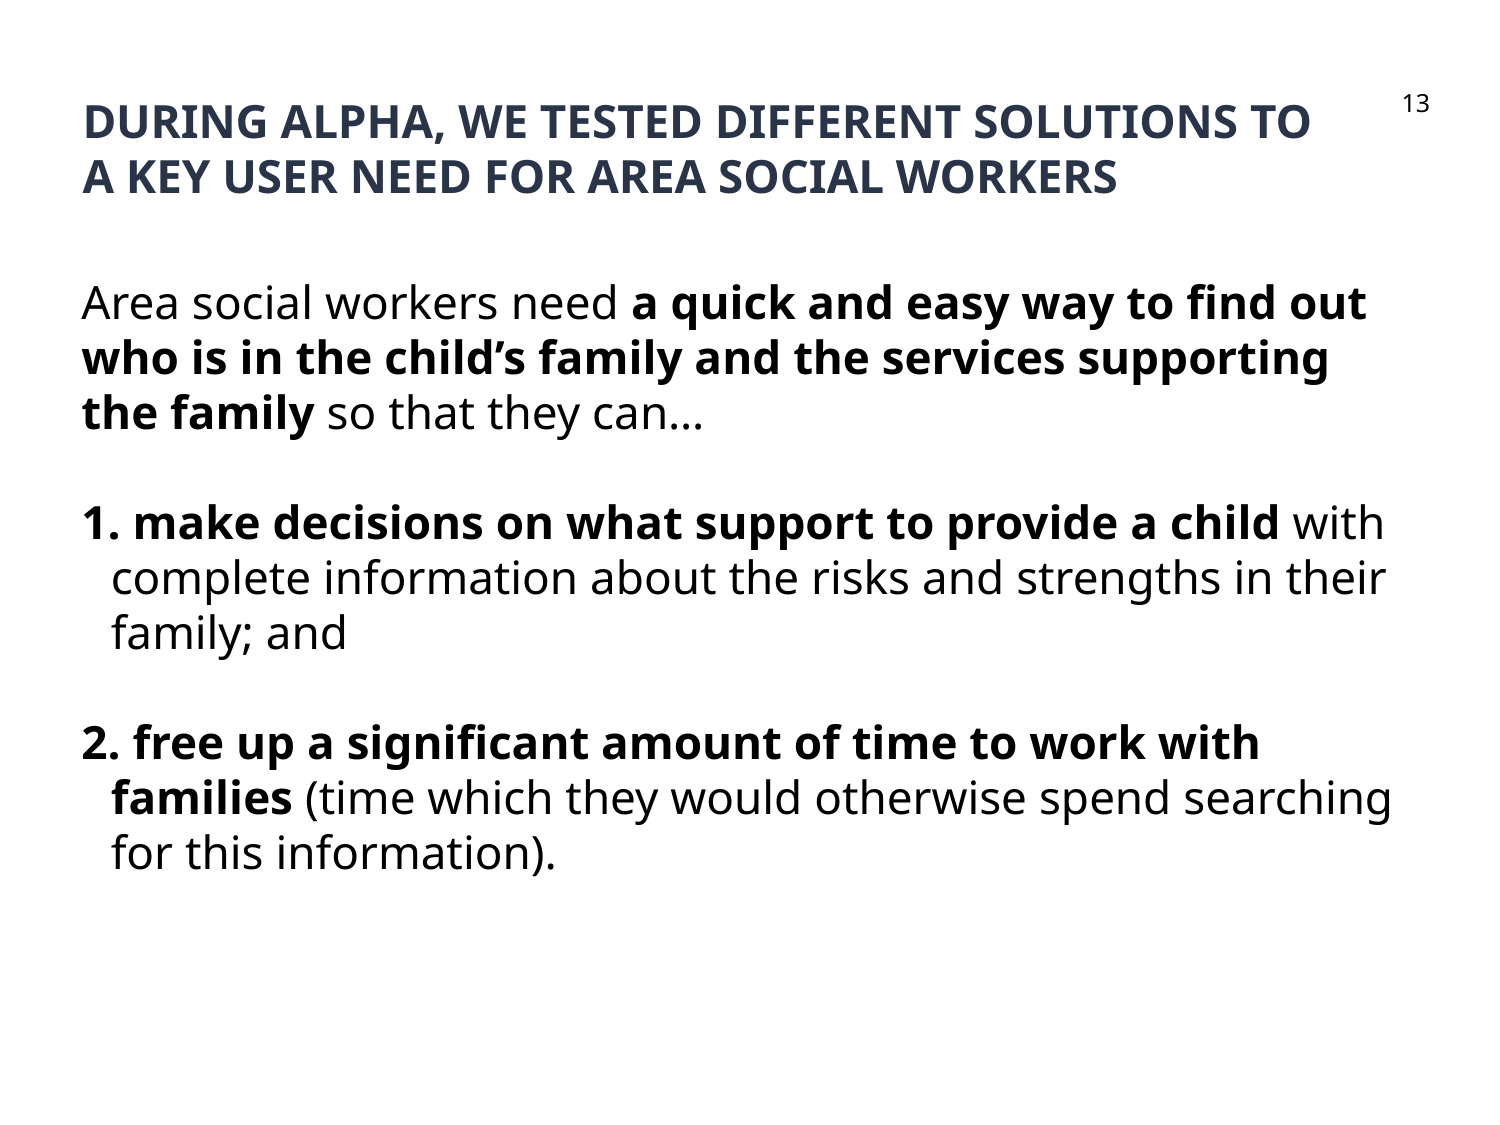

DURING ALPHA, WE TESTED DIFFERENT SOLUTIONS TO A KEY USER NEED FOR AREA SOCIAL WORKERS
Area social workers need a quick and easy way to find out who is in the child’s family and the services supporting the family so that they can…
 make decisions on what support to provide a child with complete information about the risks and strengths in their family; and
 free up a significant amount of time to work with families (time which they would otherwise spend searching for this information).